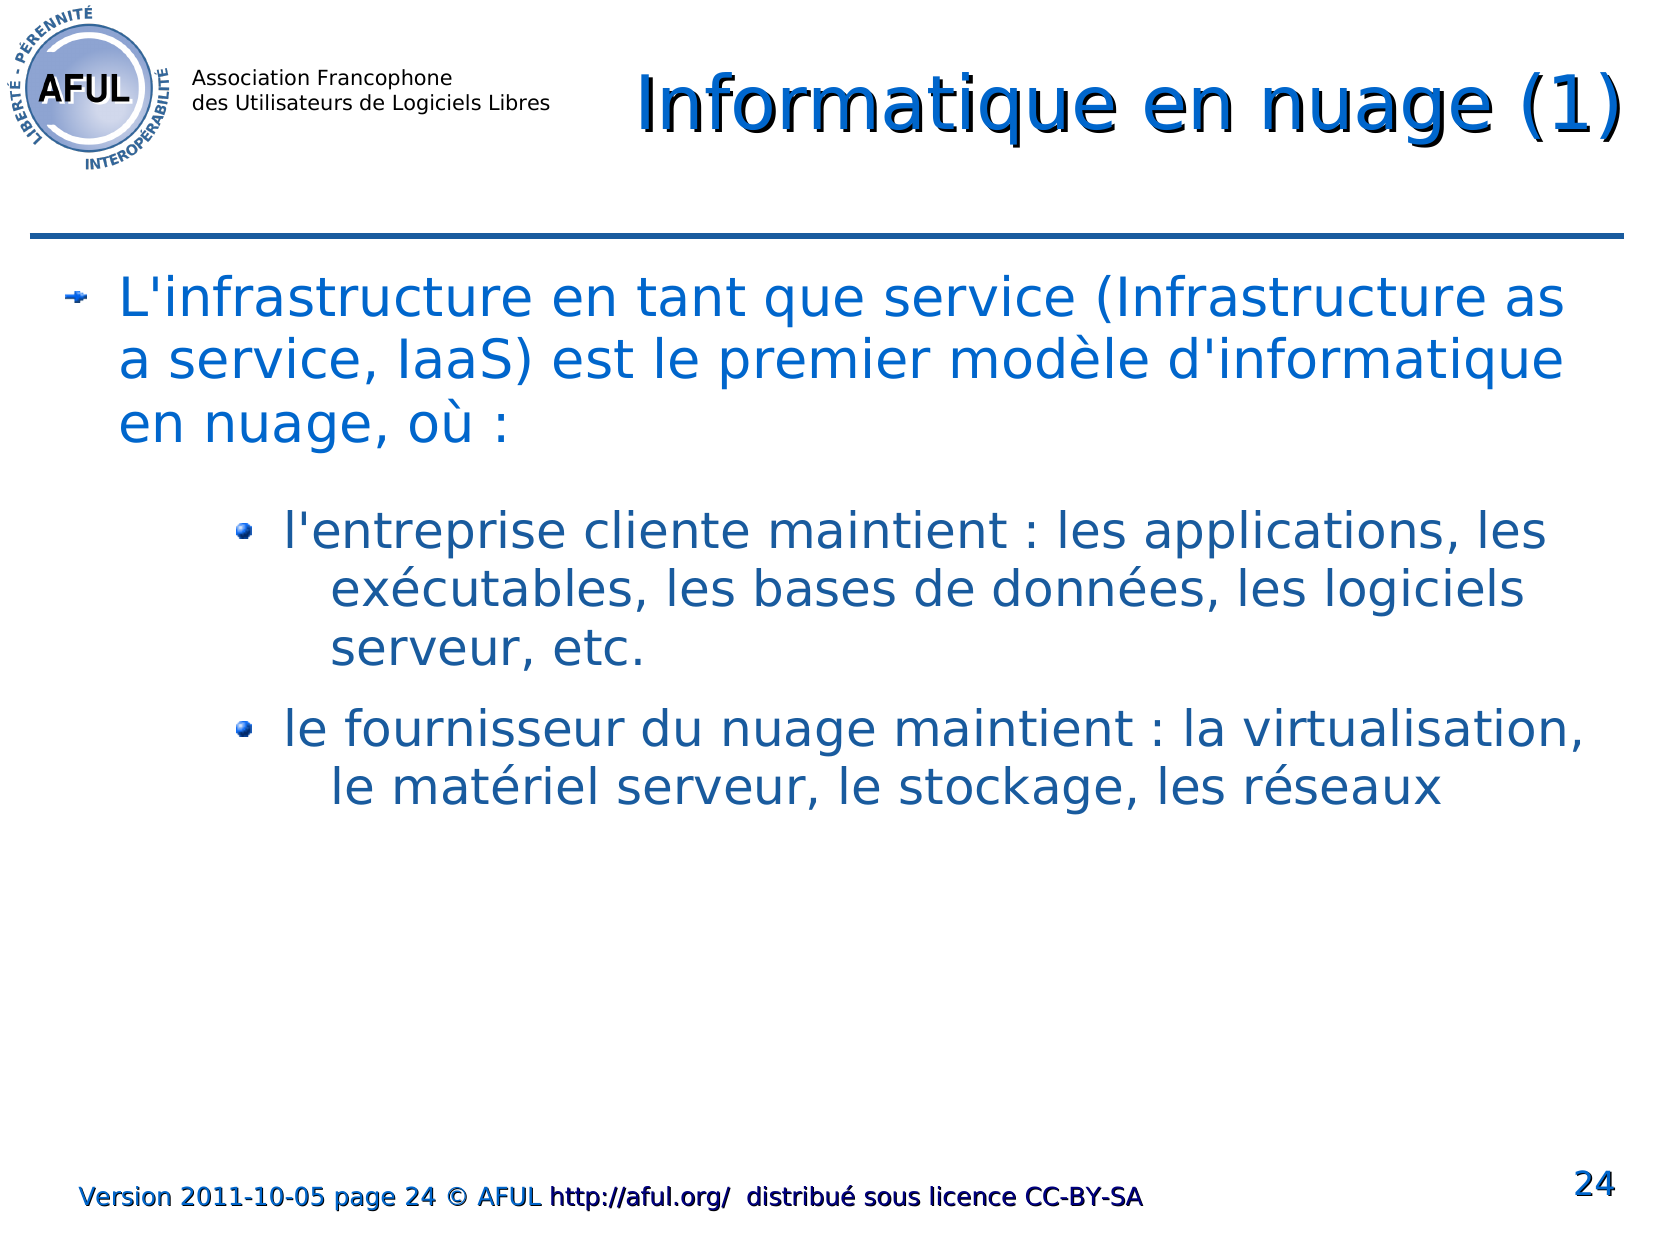

# Informatique en nuage (1)
L'infrastructure en tant que service (Infrastructure as a service, IaaS) est le premier modèle d'informatique en nuage, où :
l'entreprise cliente maintient : les applications, les exécutables, les bases de données, les logiciels serveur, etc.
le fournisseur du nuage maintient : la virtualisation, le matériel serveur, le stockage, les réseaux